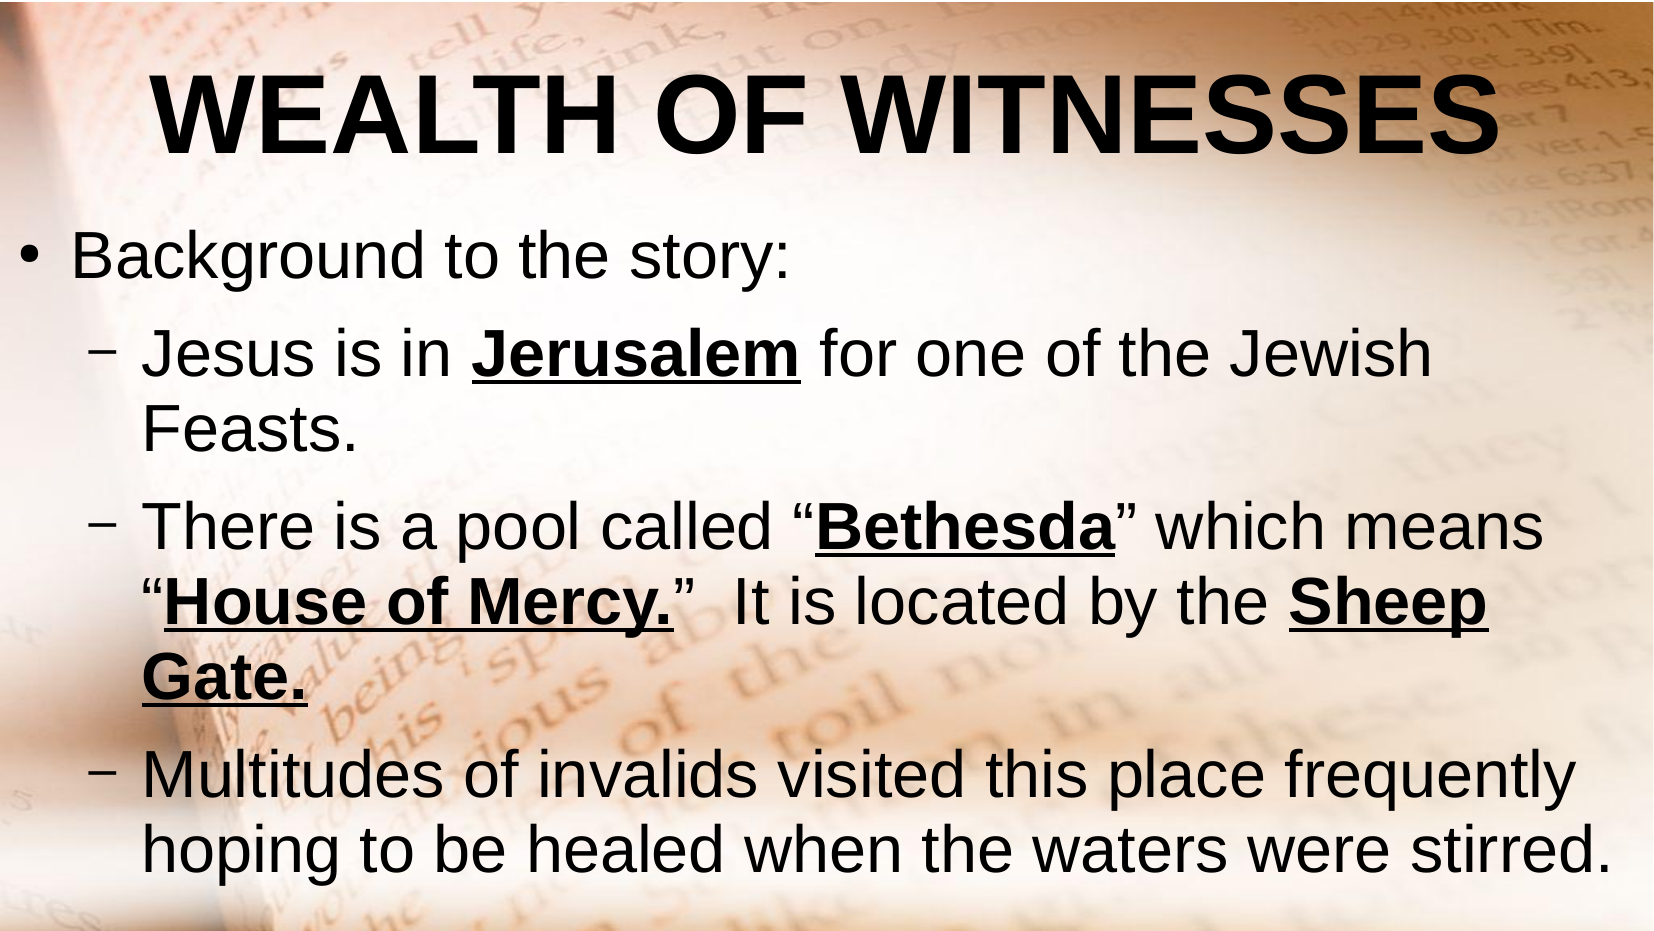

# WEALTH OF WITNESSES
Background to the story:
Jesus is in Jerusalem for one of the Jewish Feasts.
There is a pool called “Bethesda” which means “House of Mercy.” It is located by the Sheep Gate.
Multitudes of invalids visited this place frequently hoping to be healed when the waters were stirred.